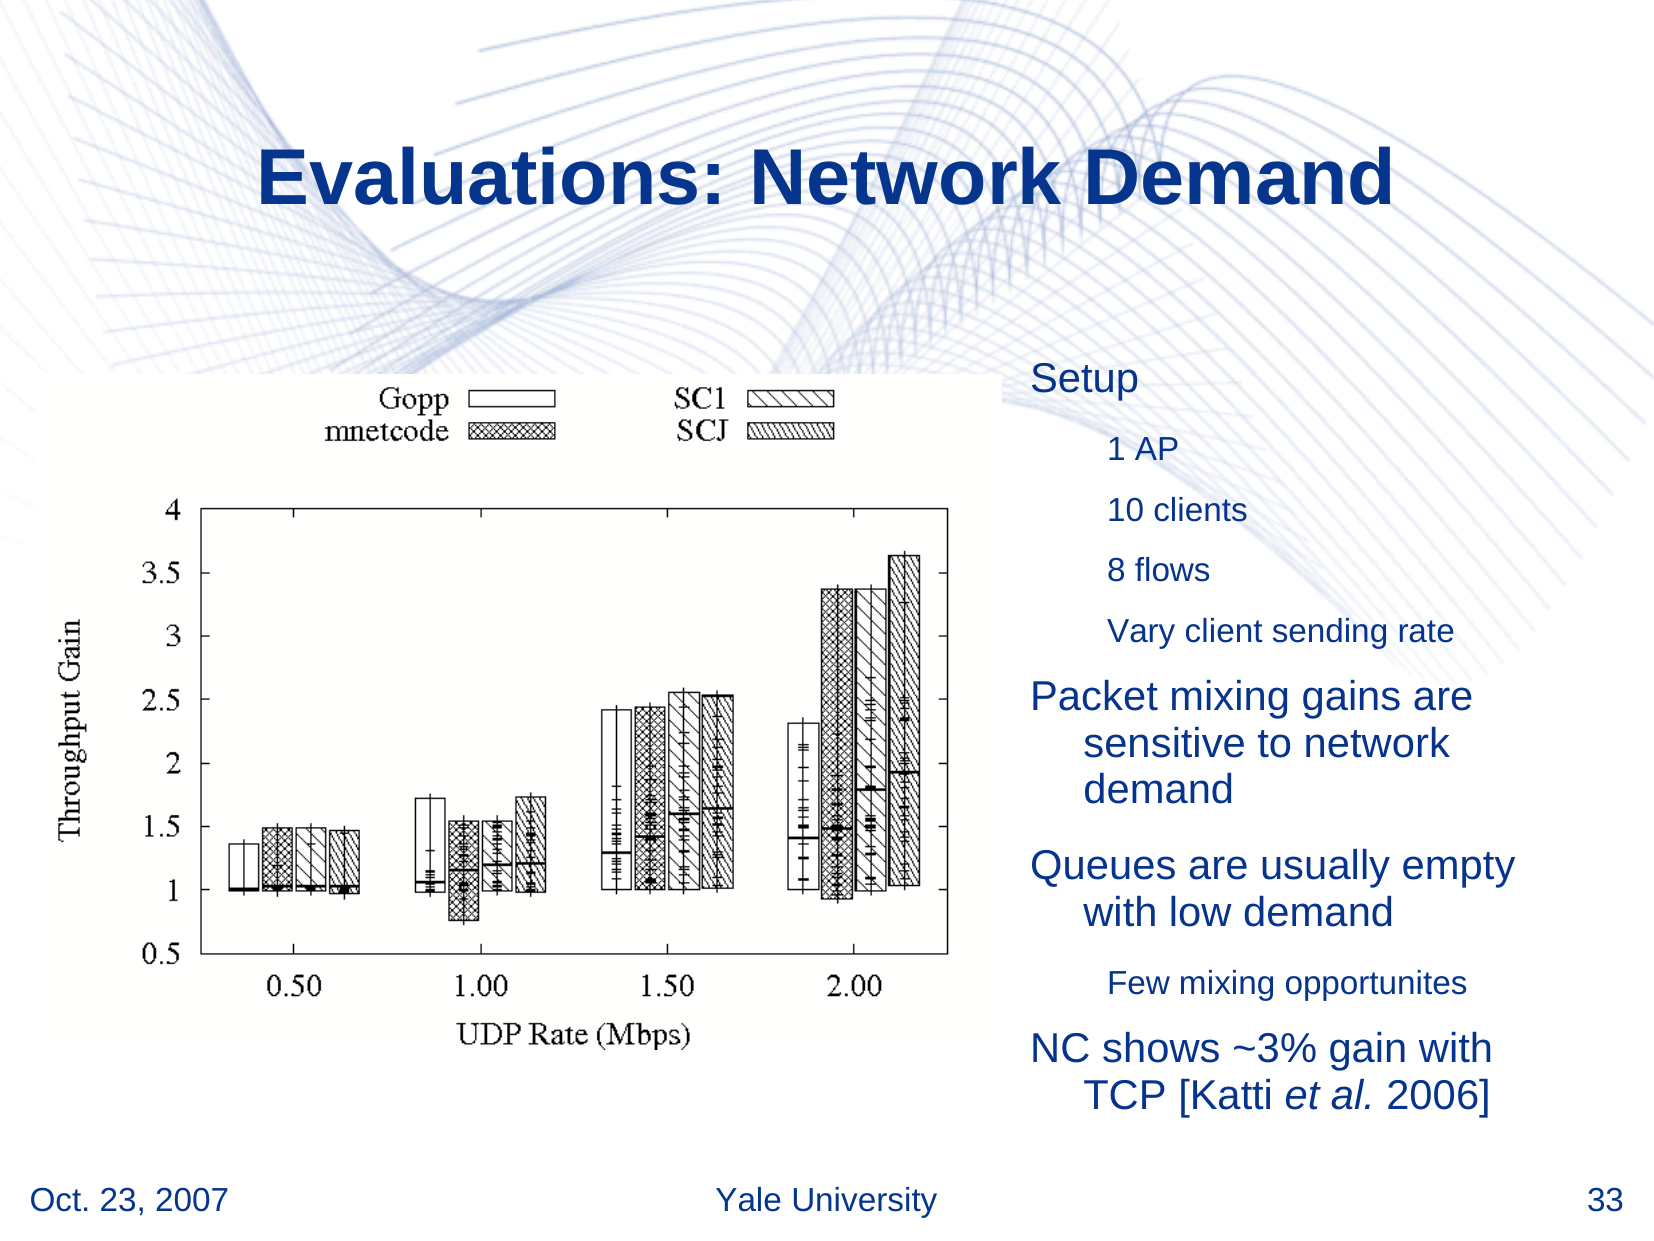

# Evaluations: Network Demand
Setup
1 AP
10 clients
8 flows
Vary client sending rate
Packet mixing gains are sensitive to network demand
Queues are usually empty with low demand
Few mixing opportunites
NC shows ~3% gain with TCP [Katti et al. 2006]
Oct. 23, 2007
Yale University
33